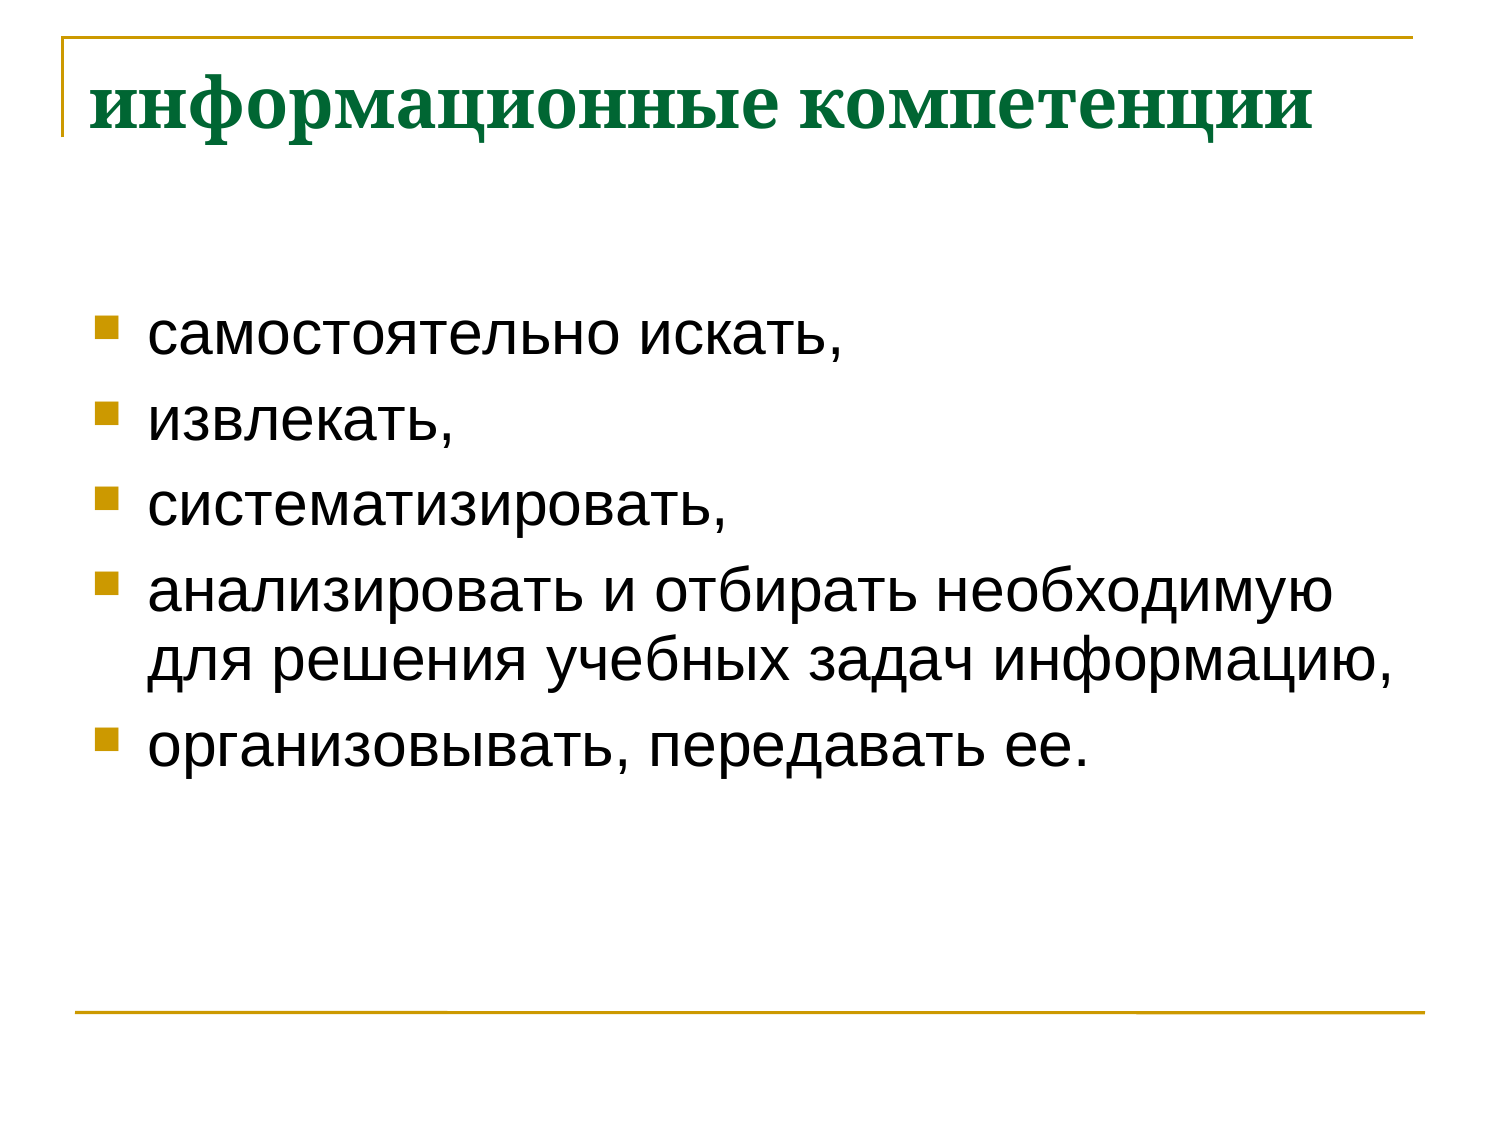

# информационные компетенции
самостоятельно искать,
извлекать,
систематизировать,
анализировать и отбирать необходимую для решения учебных задач информацию,
организовывать, передавать ее.